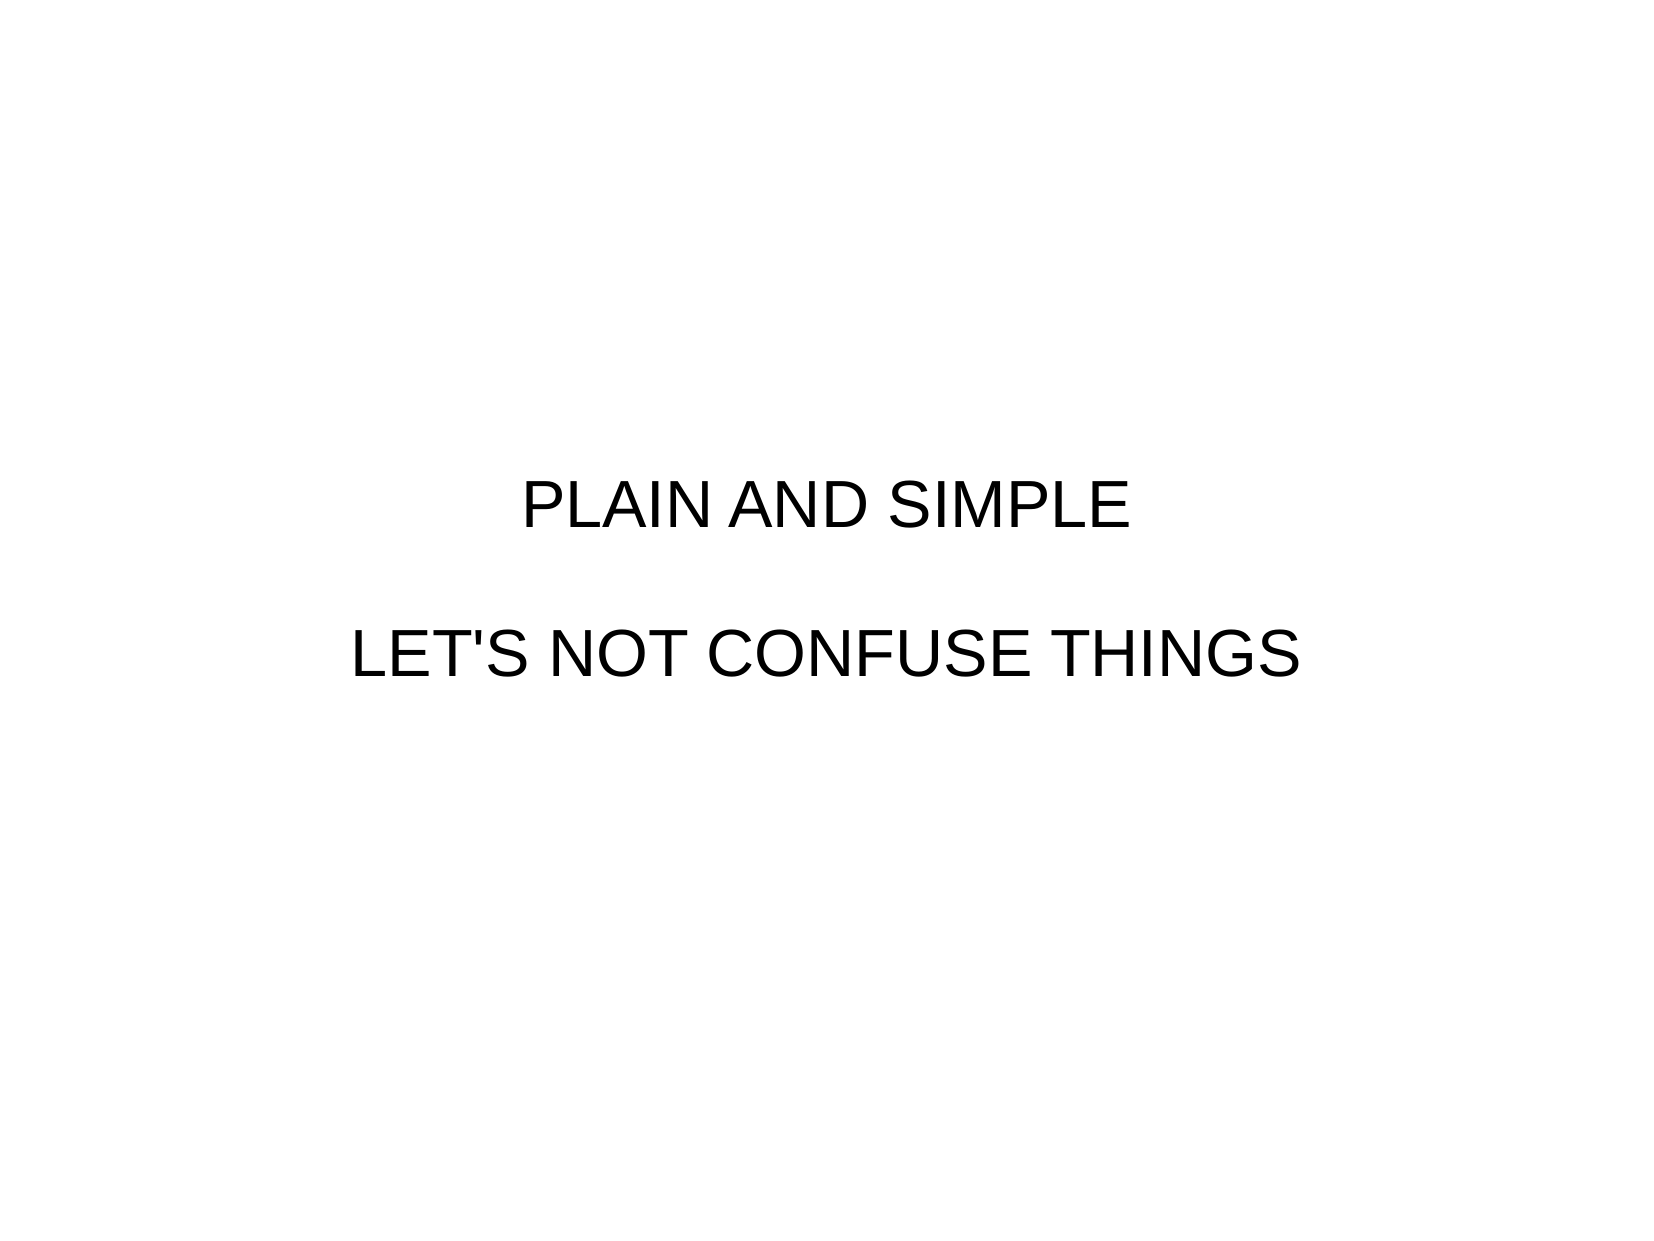

# PLAIN AND SIMPLE
LET'S NOT CONFUSE THINGS